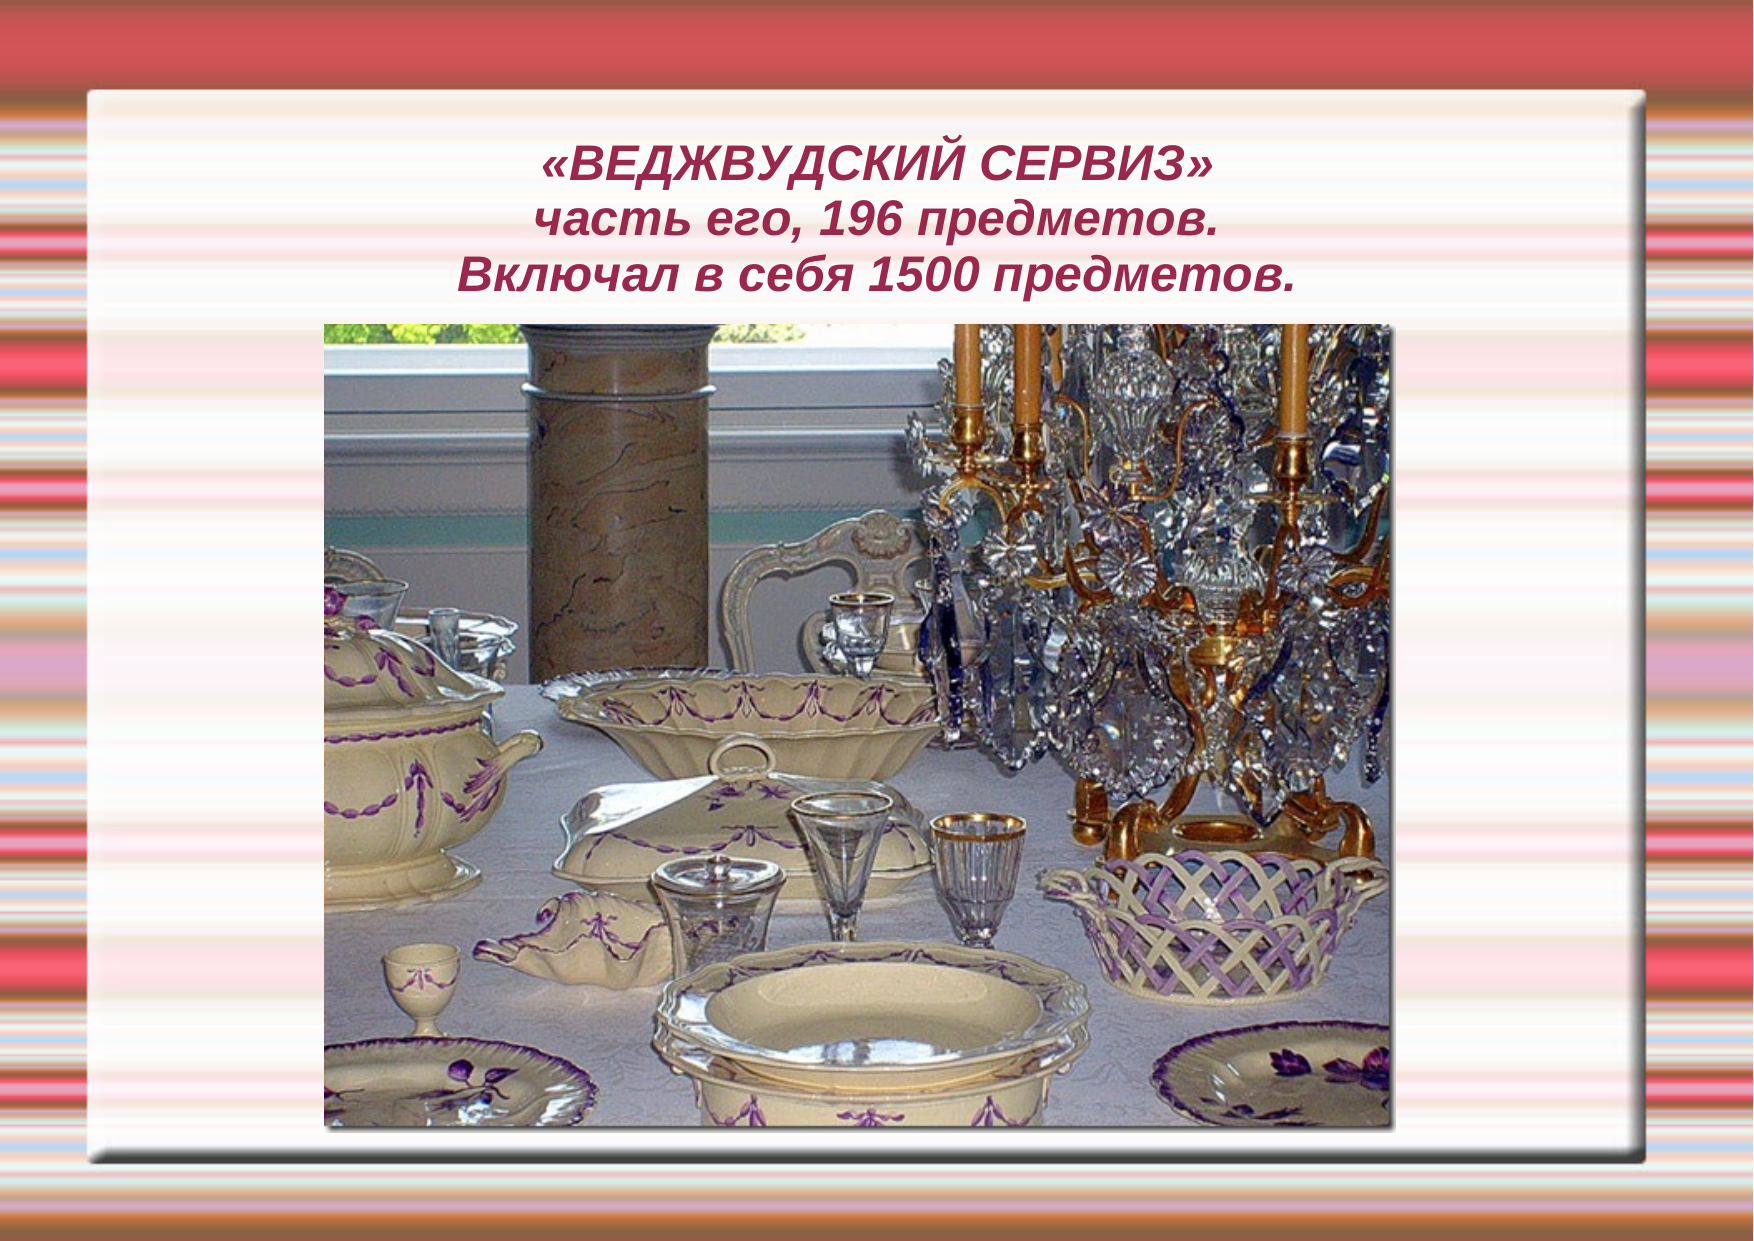

# «ВЕДЖВУДСКИЙ СЕРВИЗ» часть его, 196 предметов. Включал в себя 1500 предметов.